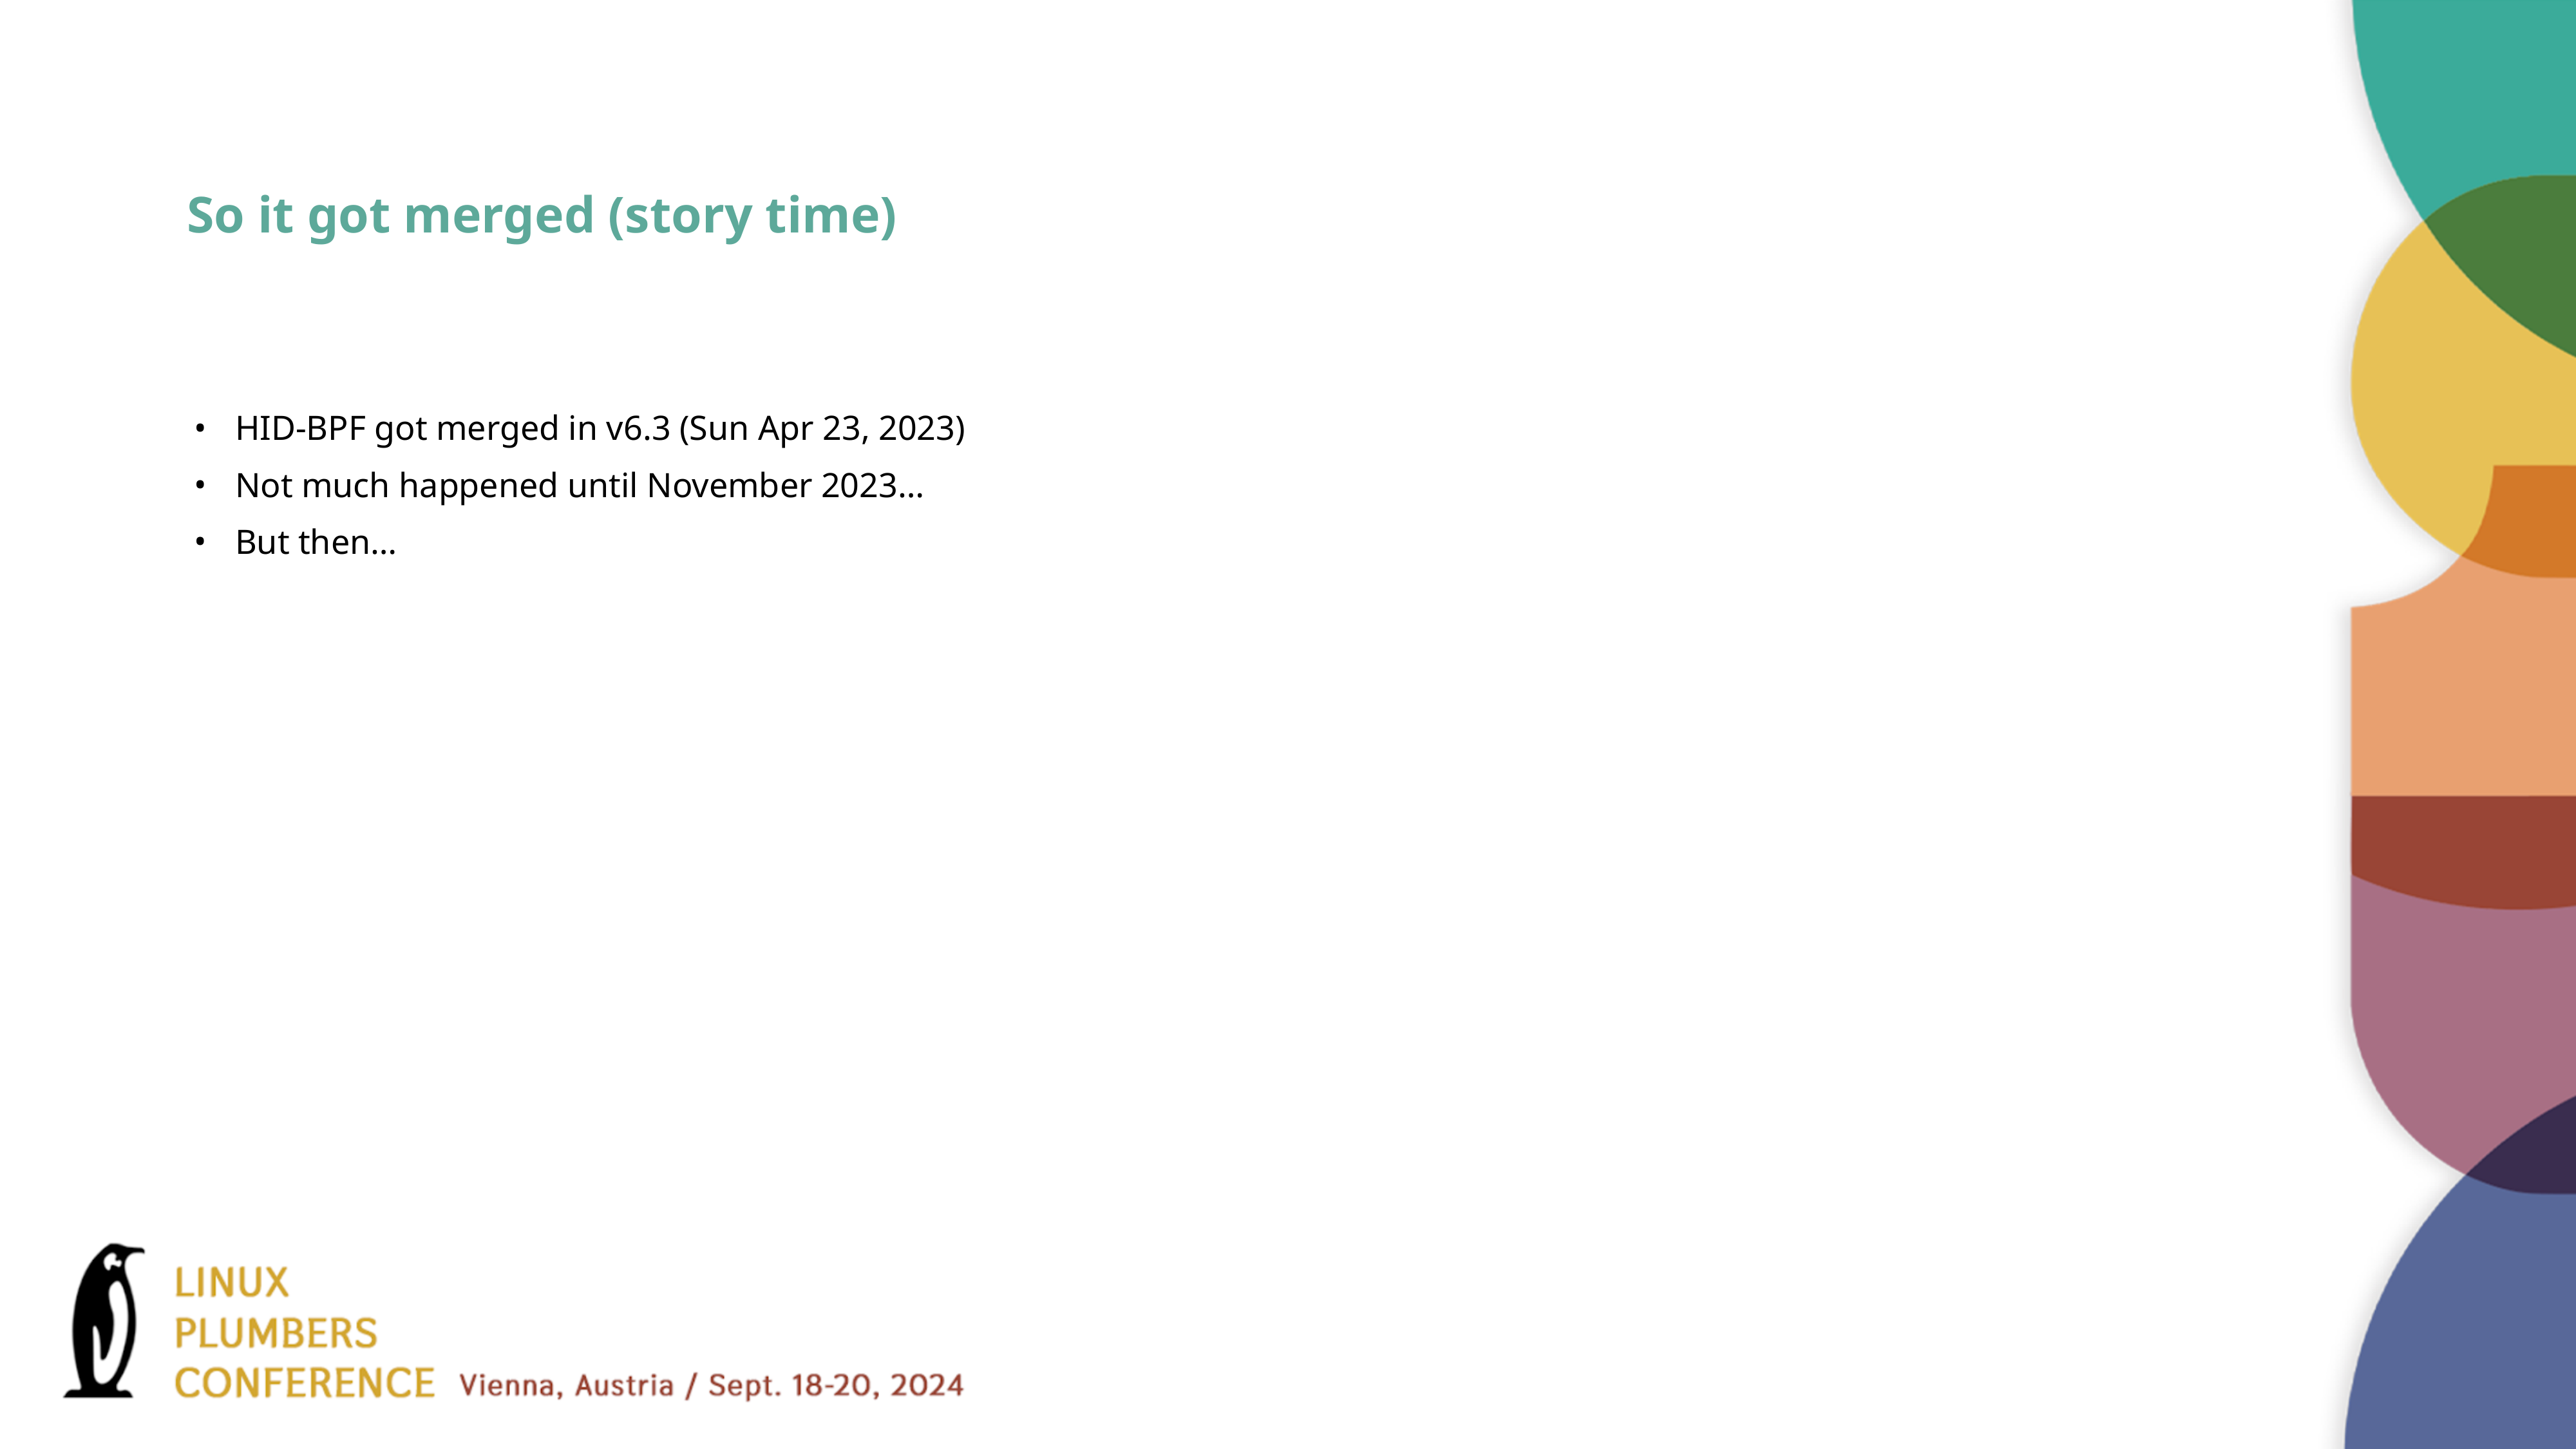

# So it got merged (story time)
HID-BPF got merged in v6.3 (Sun Apr 23, 2023)
Not much happened until November 2023…
But then…